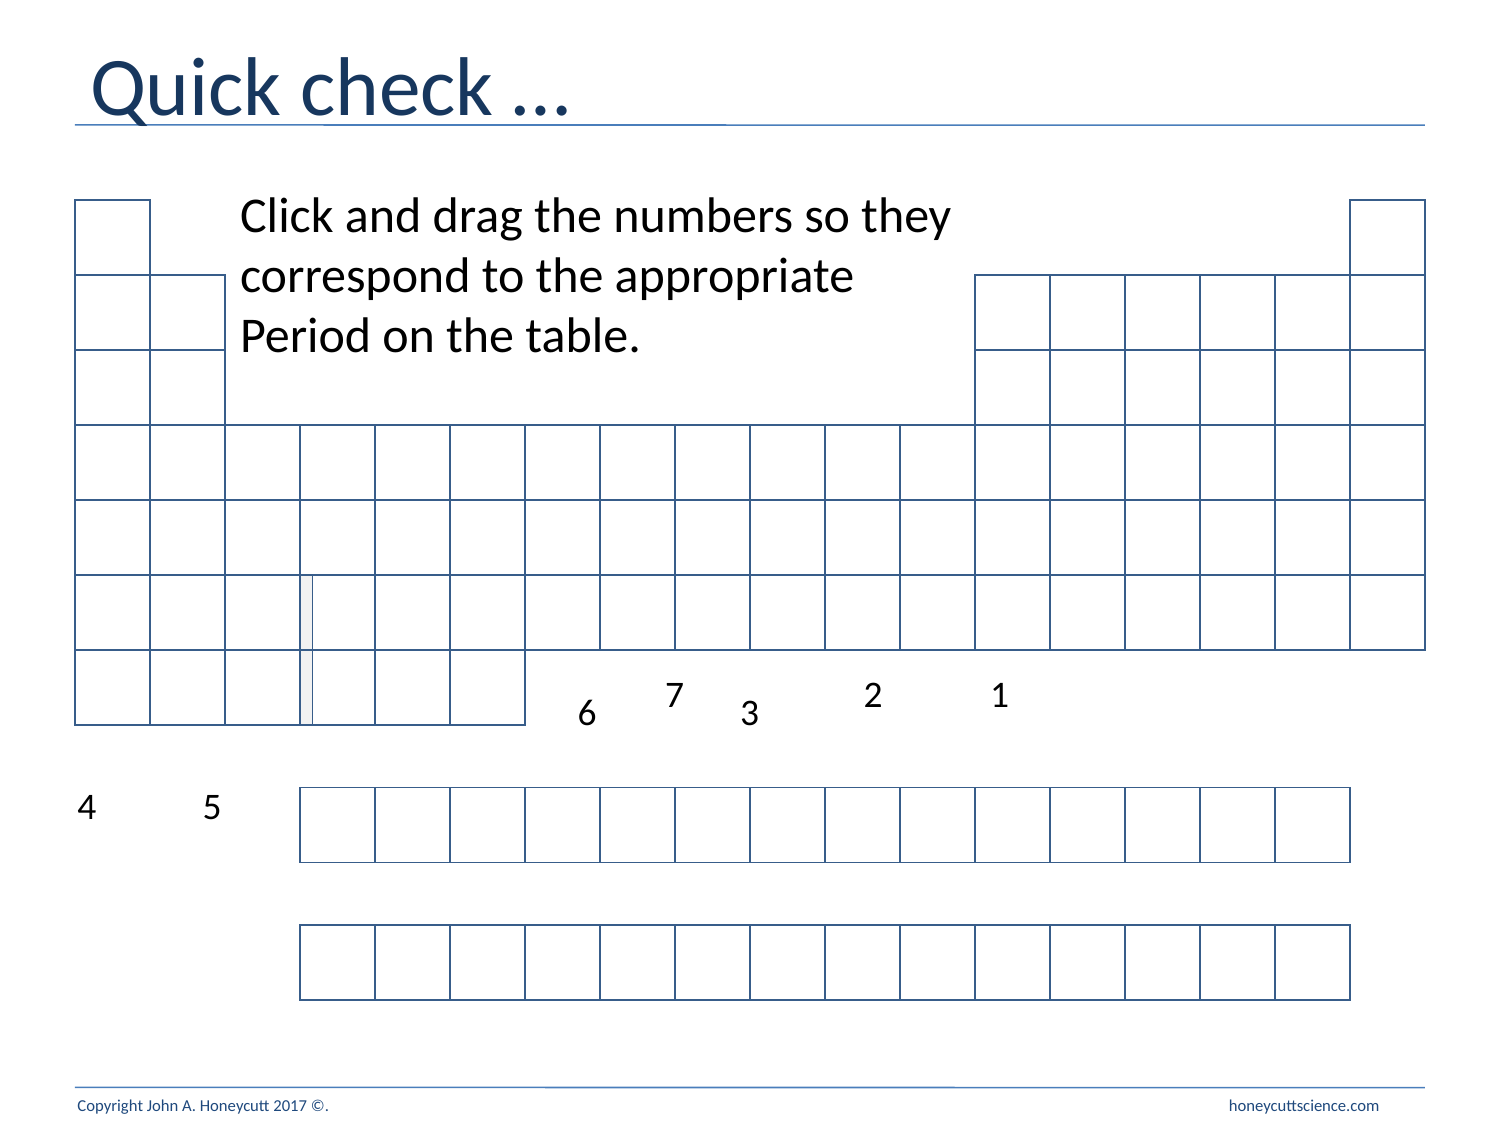

# Quick check …
Click and drag the numbers so they correspond to the appropriate Period on the table.
7
2
1
6
3
4
5